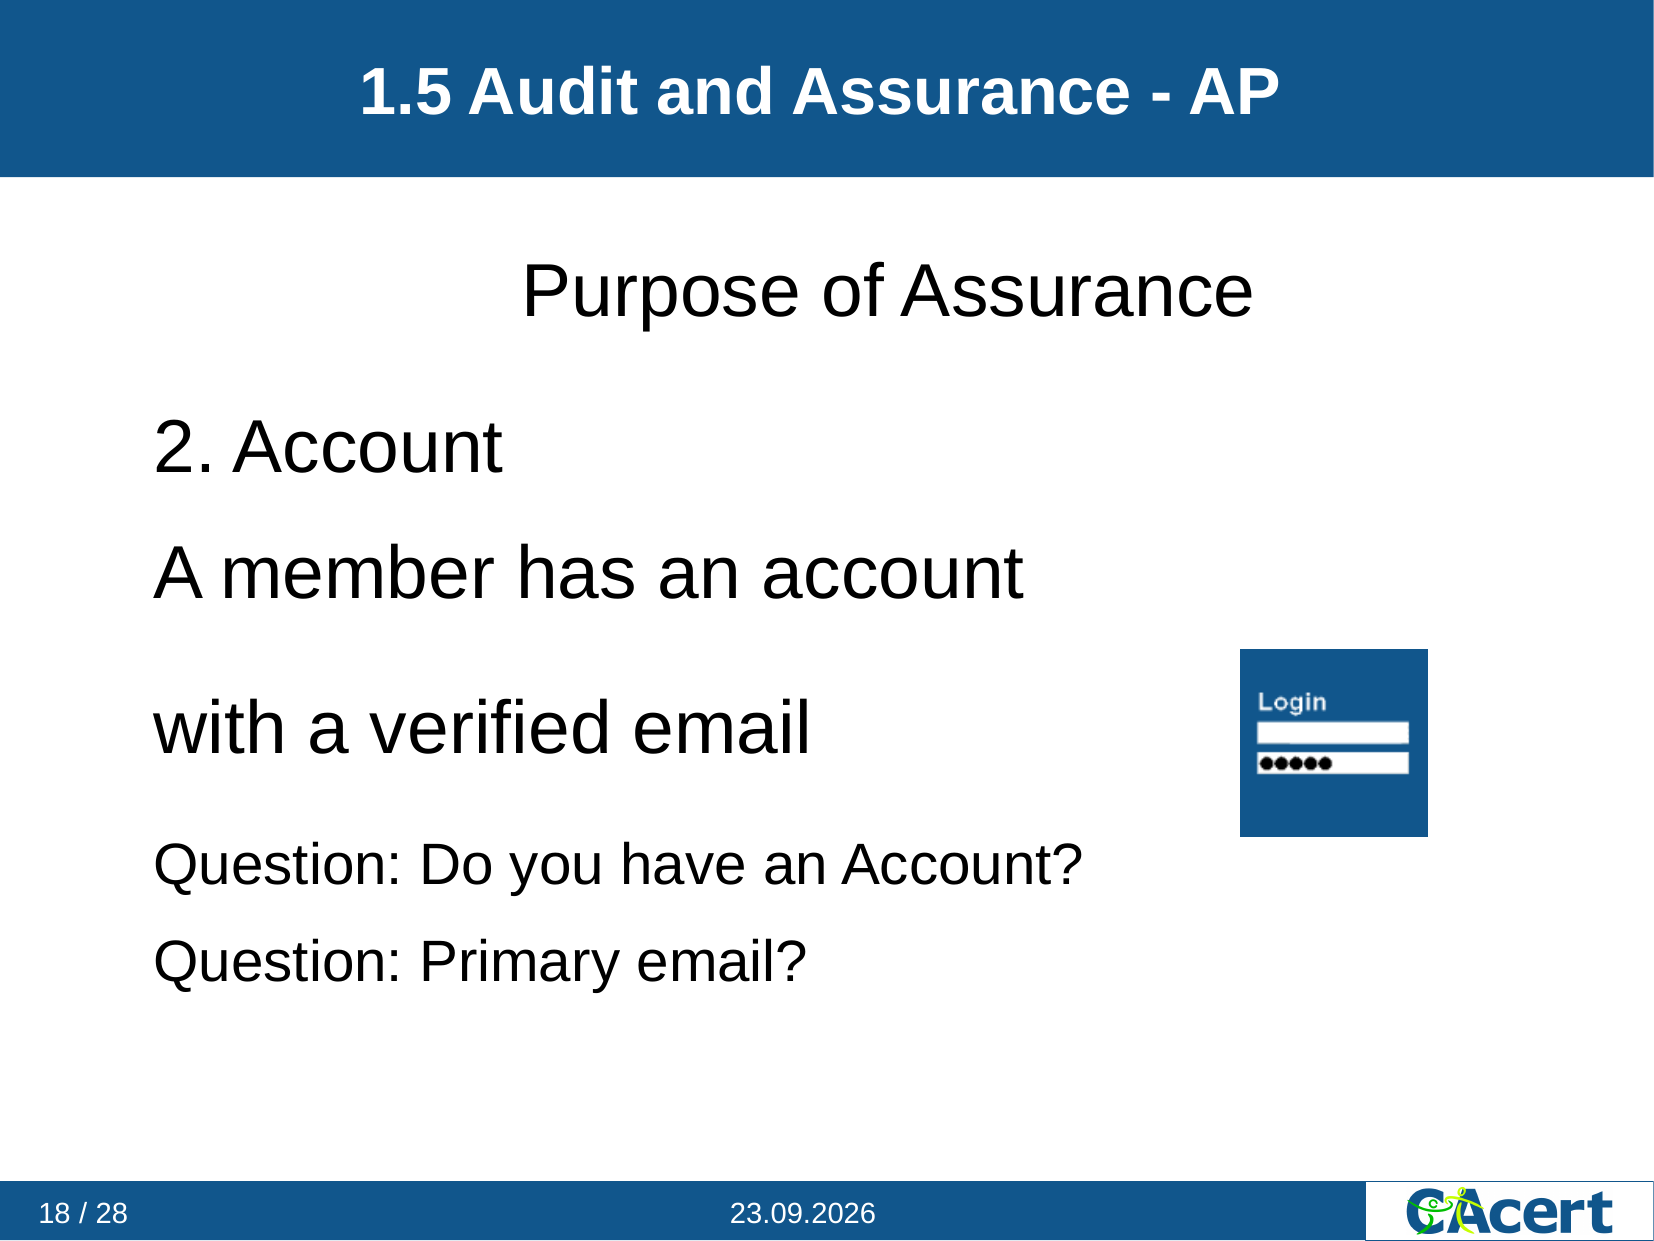

# 1.5 Audit and Assurance - AP
Purpose of Assurance
2. Account
A member has an account
with a verified email
Question: Do you have an Account?
Question: Primary email?